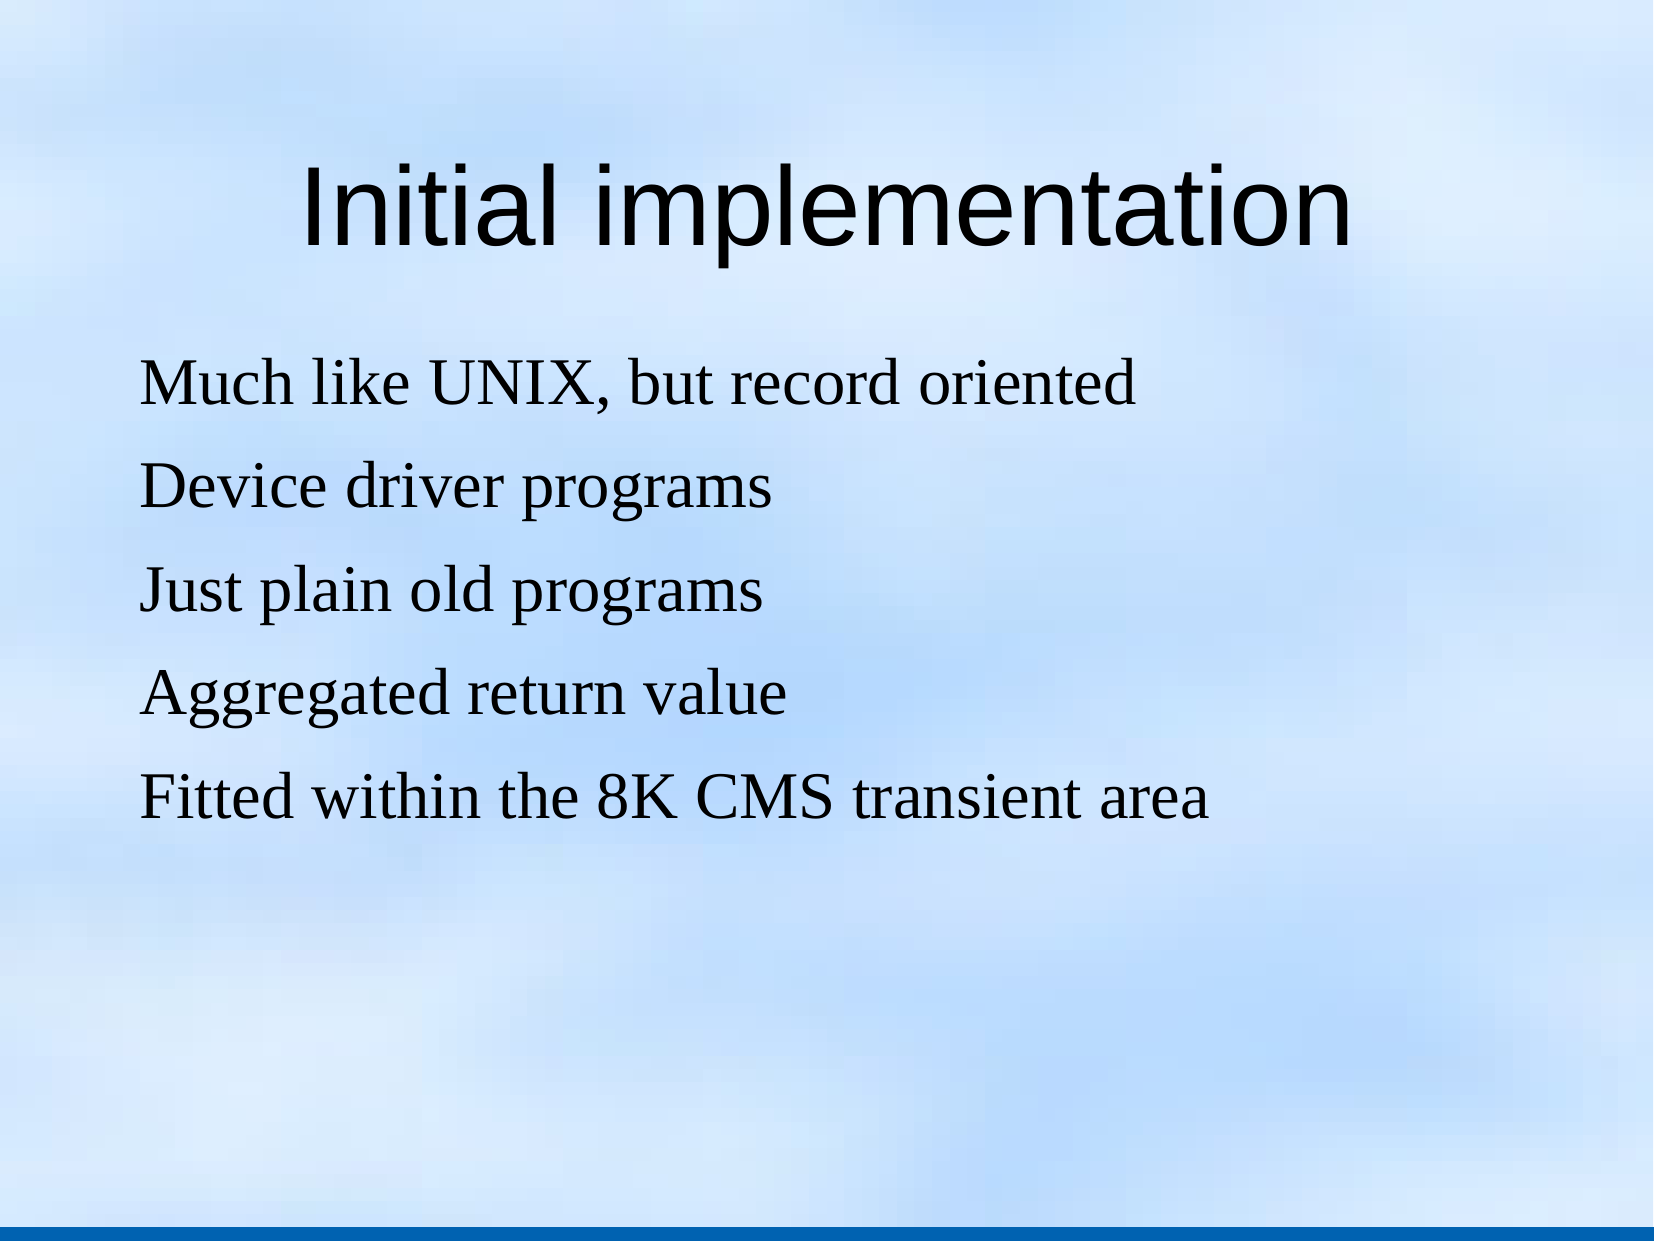

# Initial implementation
Much like UNIX, but record oriented
Device driver programs
Just plain old programs
Aggregated return value
Fitted within the 8K CMS transient area